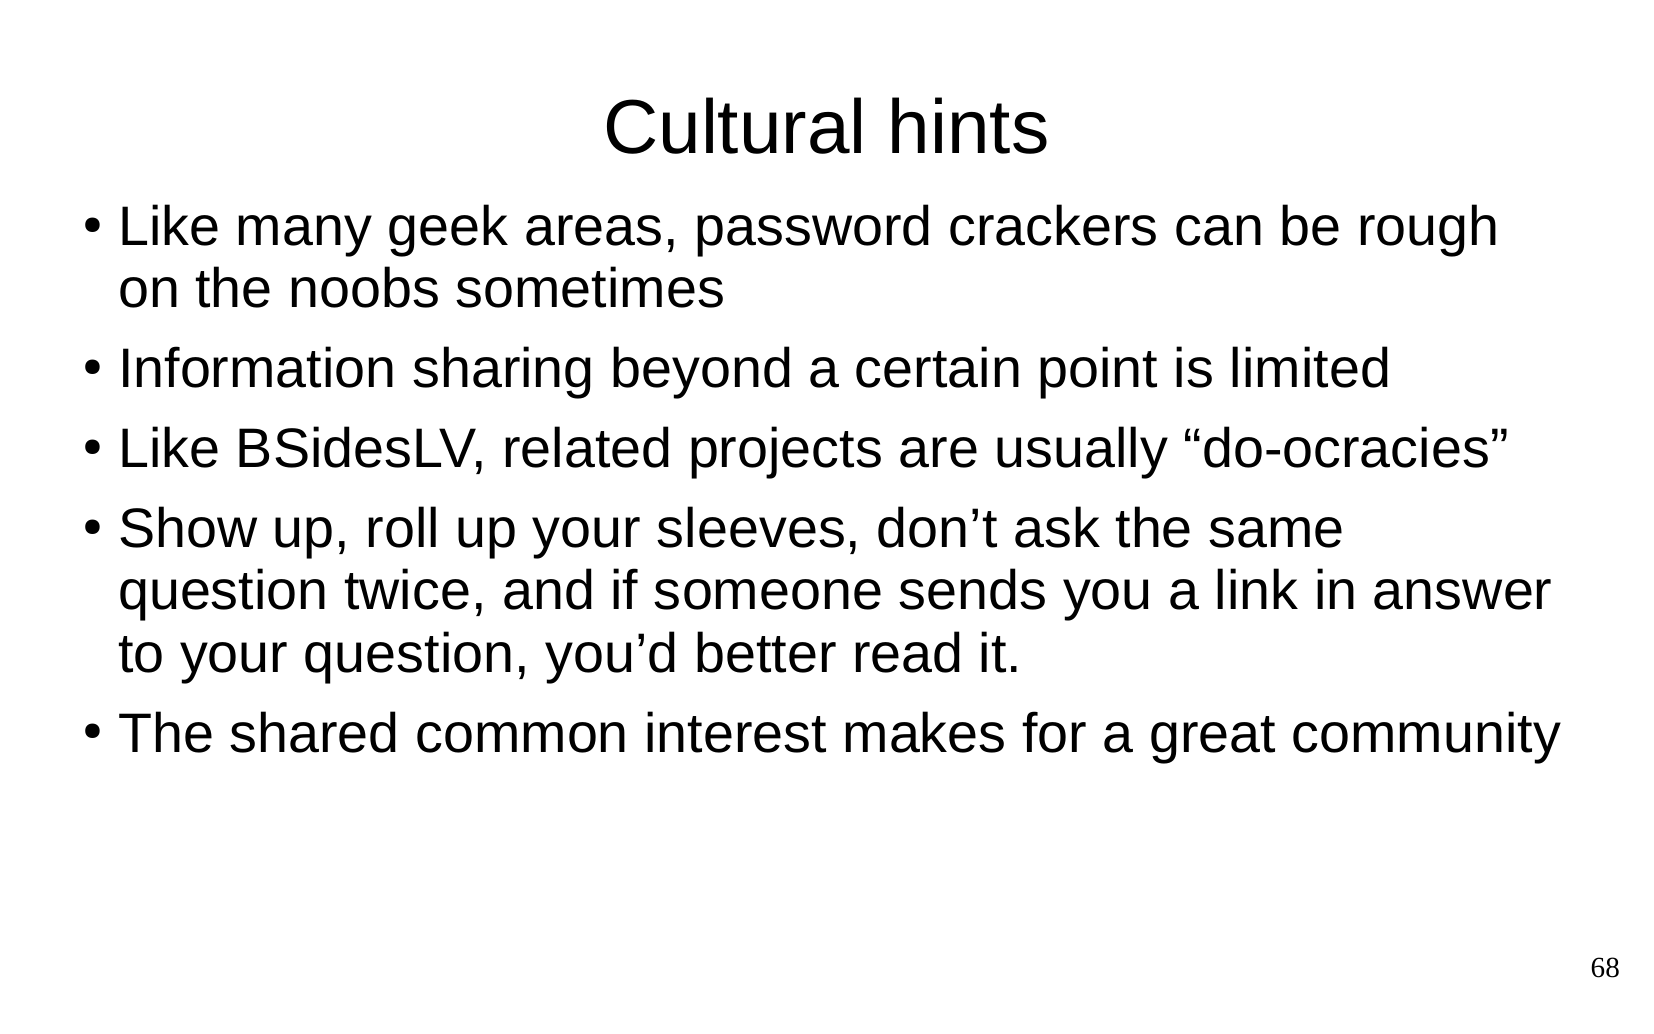

# Cultural hints
Like many geek areas, password crackers can be rough on the noobs sometimes
Information sharing beyond a certain point is limited
Like BSidesLV, related projects are usually “do-ocracies”
Show up, roll up your sleeves, don’t ask the same question twice, and if someone sends you a link in answer to your question, you’d better read it.
The shared common interest makes for a great community